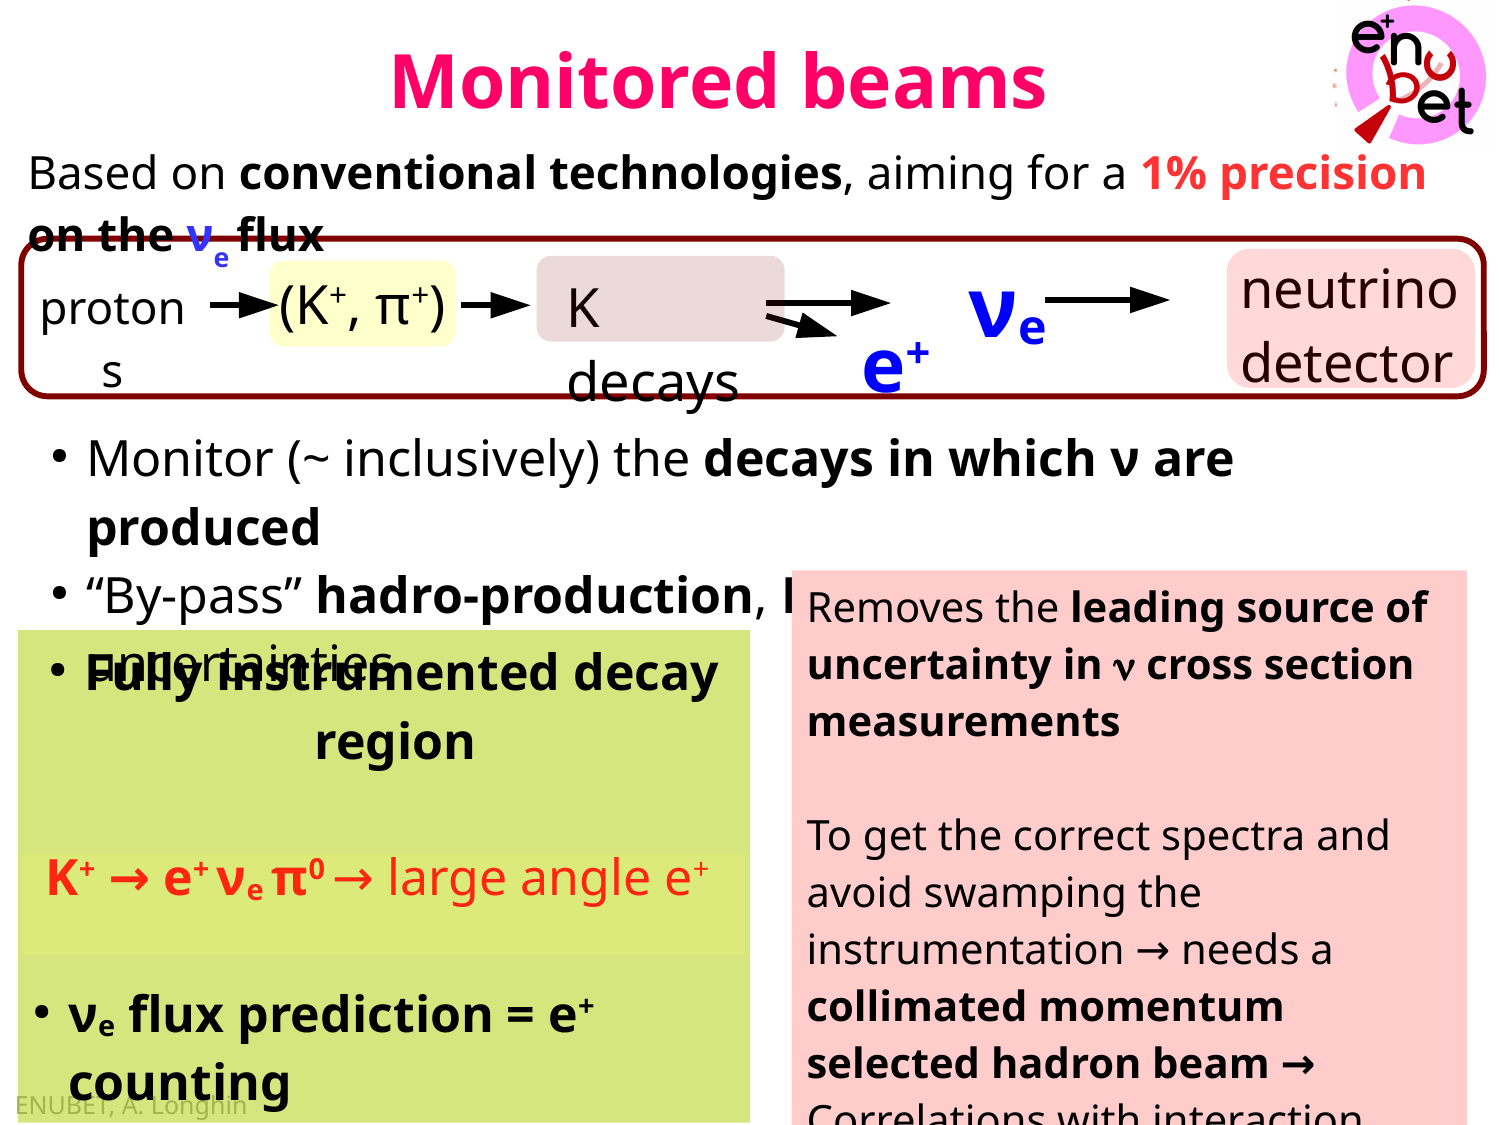

Monitored beams
Based on conventional technologies, aiming for a 1% precision on the νe flux
neutrino
detector
νe
(K+, π+)
K decays
protons
e+
Monitor (~ inclusively) the decays in which ν are produced
“By-pass” hadro-production, PoT, beam-line efficiency uncertainties
Removes the leading source of uncertainty in n cross section measurements
To get the correct spectra and avoid swamping the instrumentation → needs a collimated momentum selected hadron beam → Correlations with interaction radius allows an a priori knowledge of the neutrino spectra
Fully instrumented decay region
K+ → e+ νe π0 → large angle e+
νe flux prediction = e+ counting